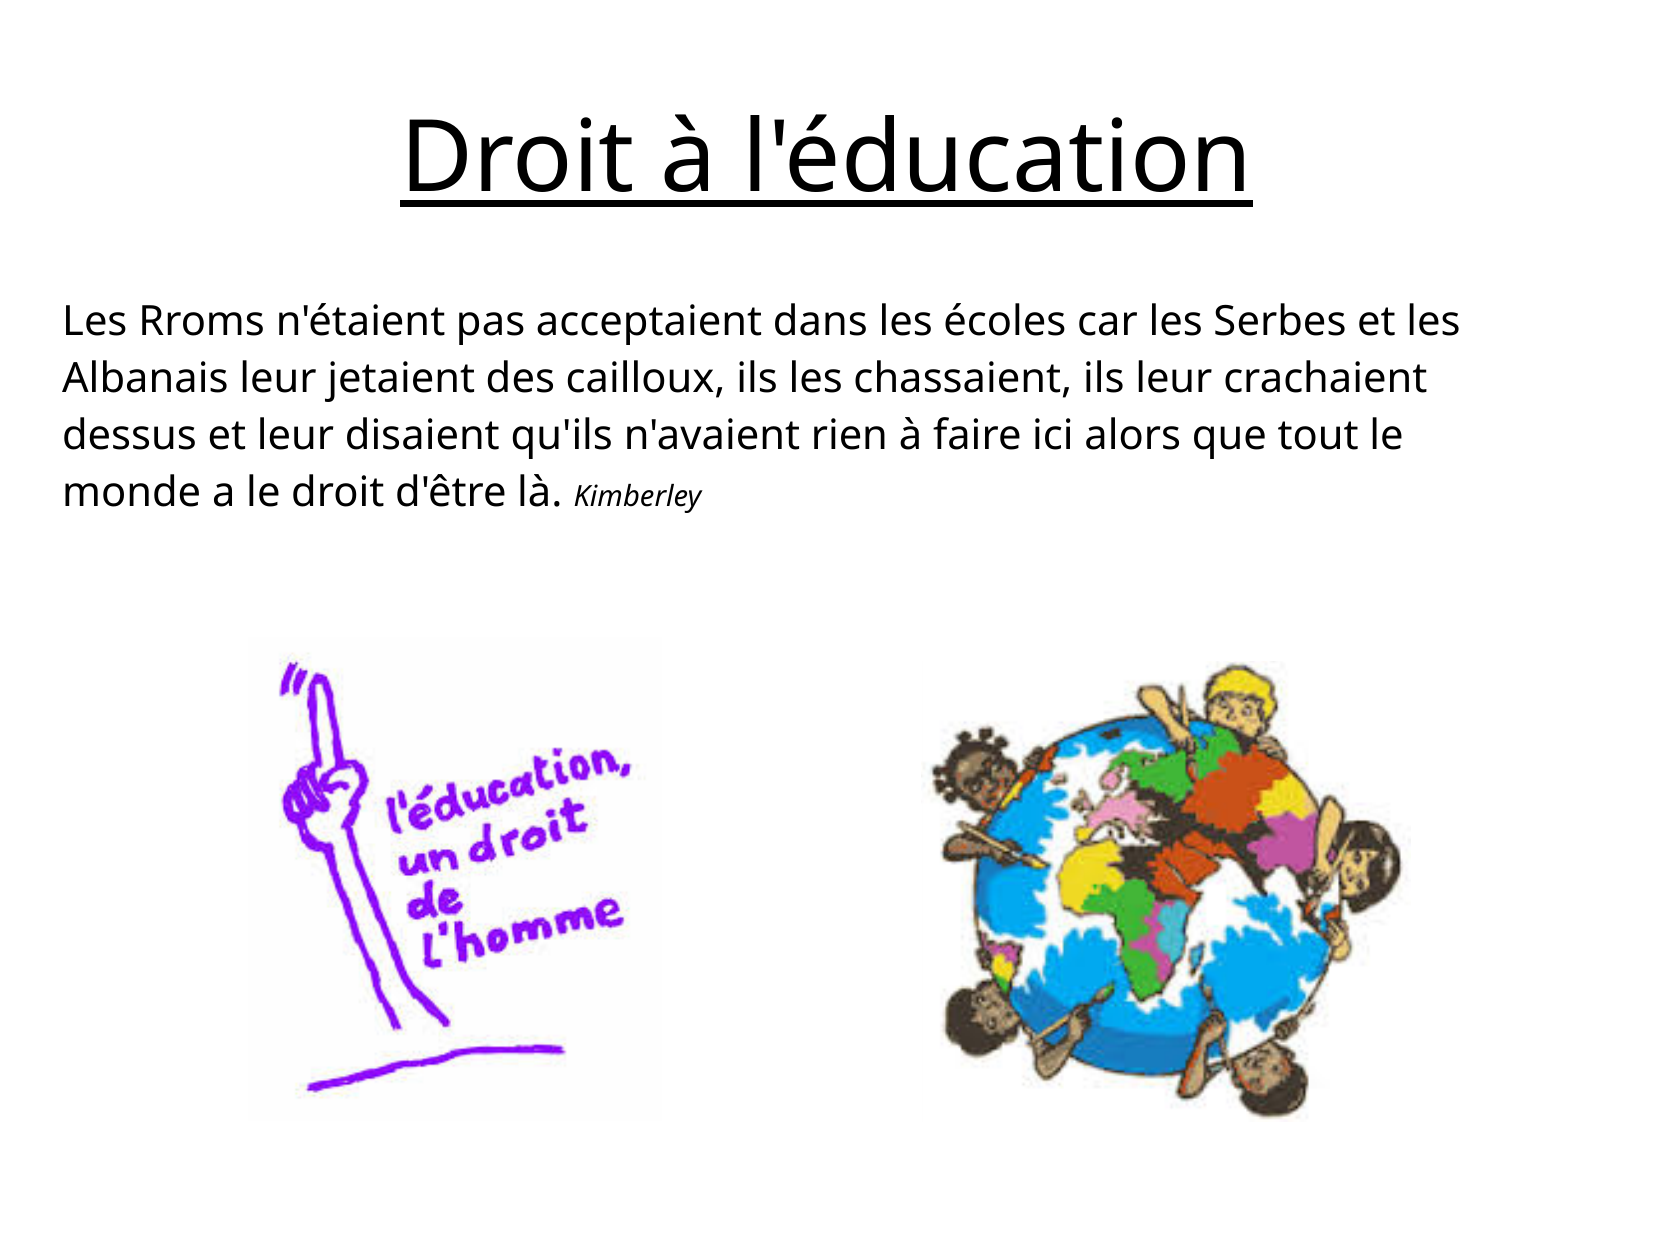

# Droit à l'éducation
Les Rroms n'étaient pas acceptaient dans les écoles car les Serbes et les Albanais leur jetaient des cailloux, ils les chassaient, ils leur crachaient dessus et leur disaient qu'ils n'avaient rien à faire ici alors que tout le monde a le droit d'être là. Kimberley